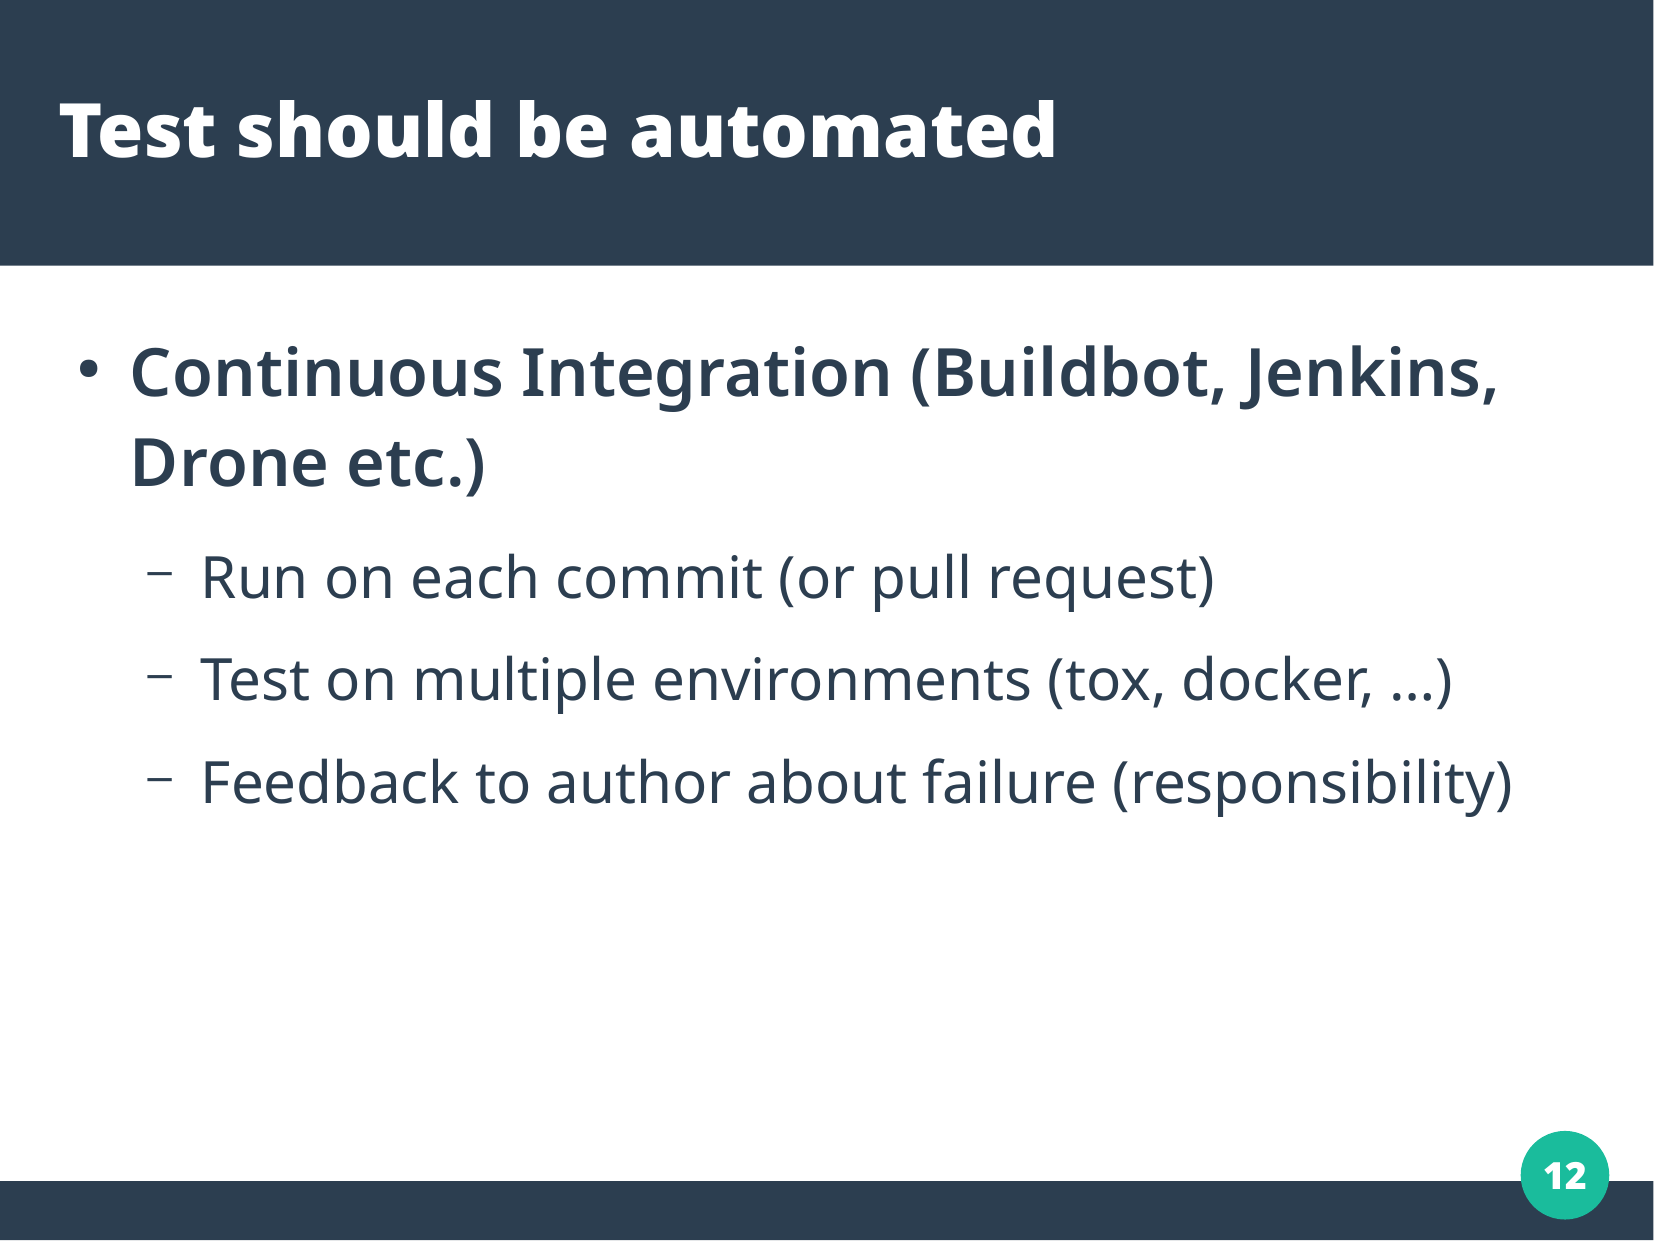

# Test should be automated
Continuous Integration (Buildbot, Jenkins, Drone etc.)
Run on each commit (or pull request)
Test on multiple environments (tox, docker, …)
Feedback to author about failure (responsibility)
12